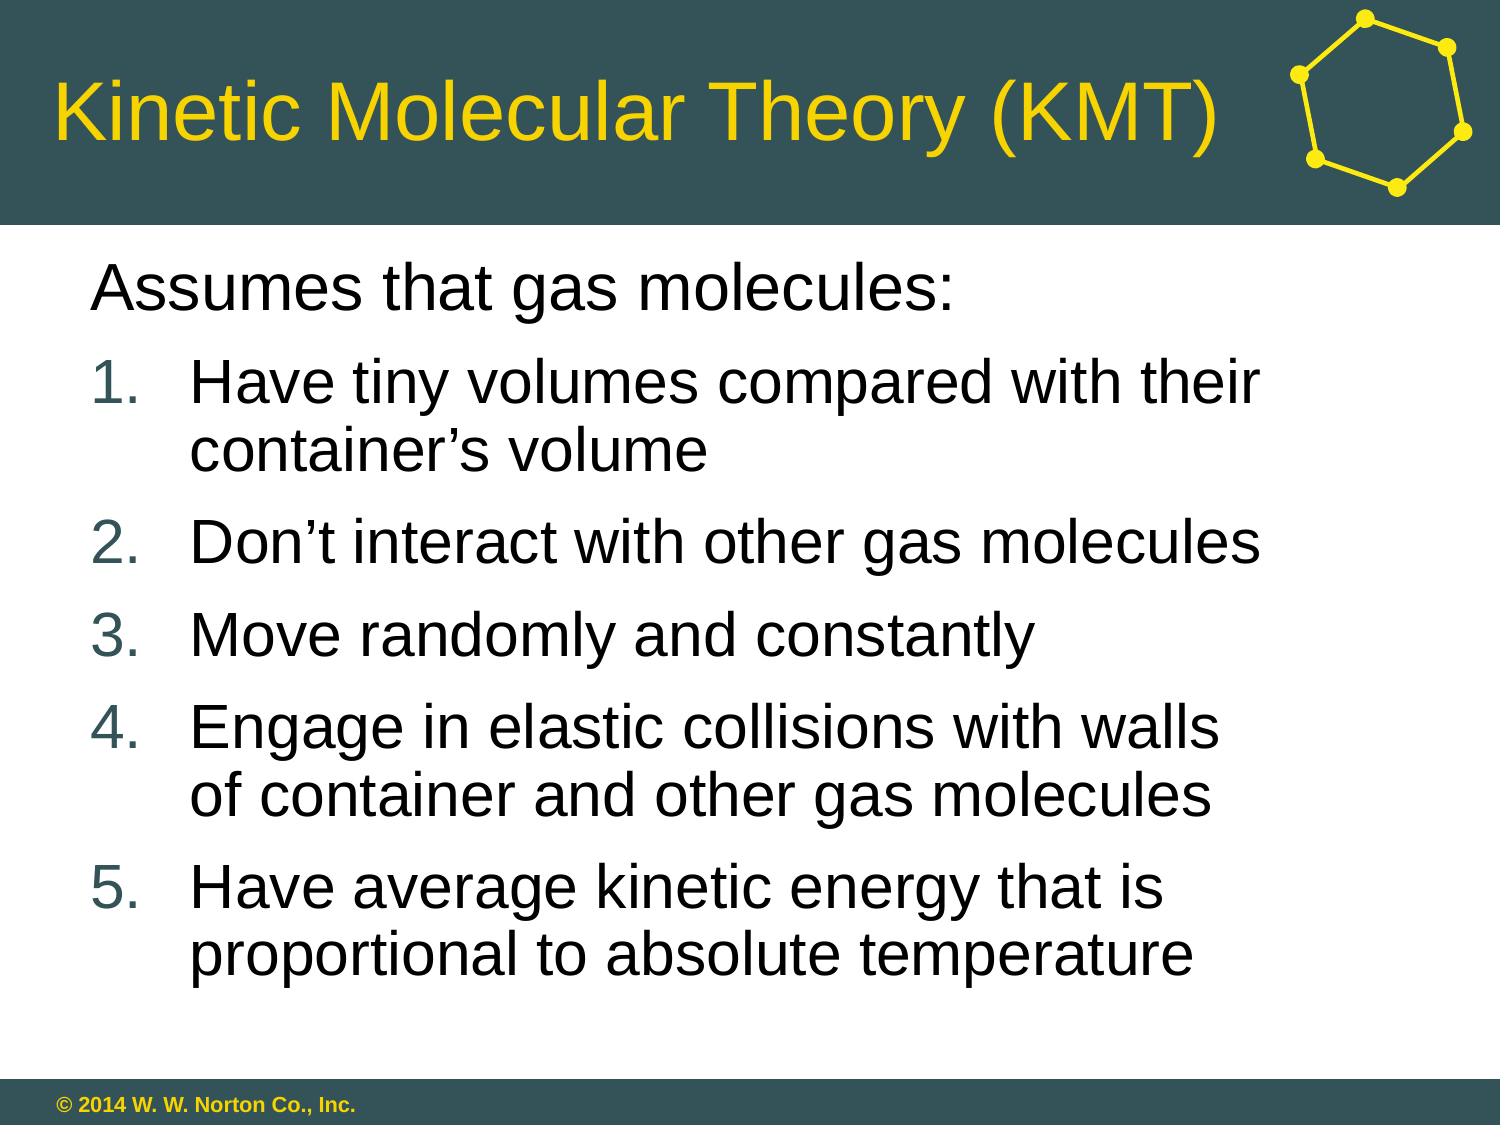

# Kinetic Molecular Theory (KMT)
Assumes that gas molecules:
Have tiny volumes compared with their container’s volume
Don’t interact with other gas molecules
Move randomly and constantly
Engage in elastic collisions with walls
of container and other gas molecules
Have average kinetic energy that is proportional to absolute temperature